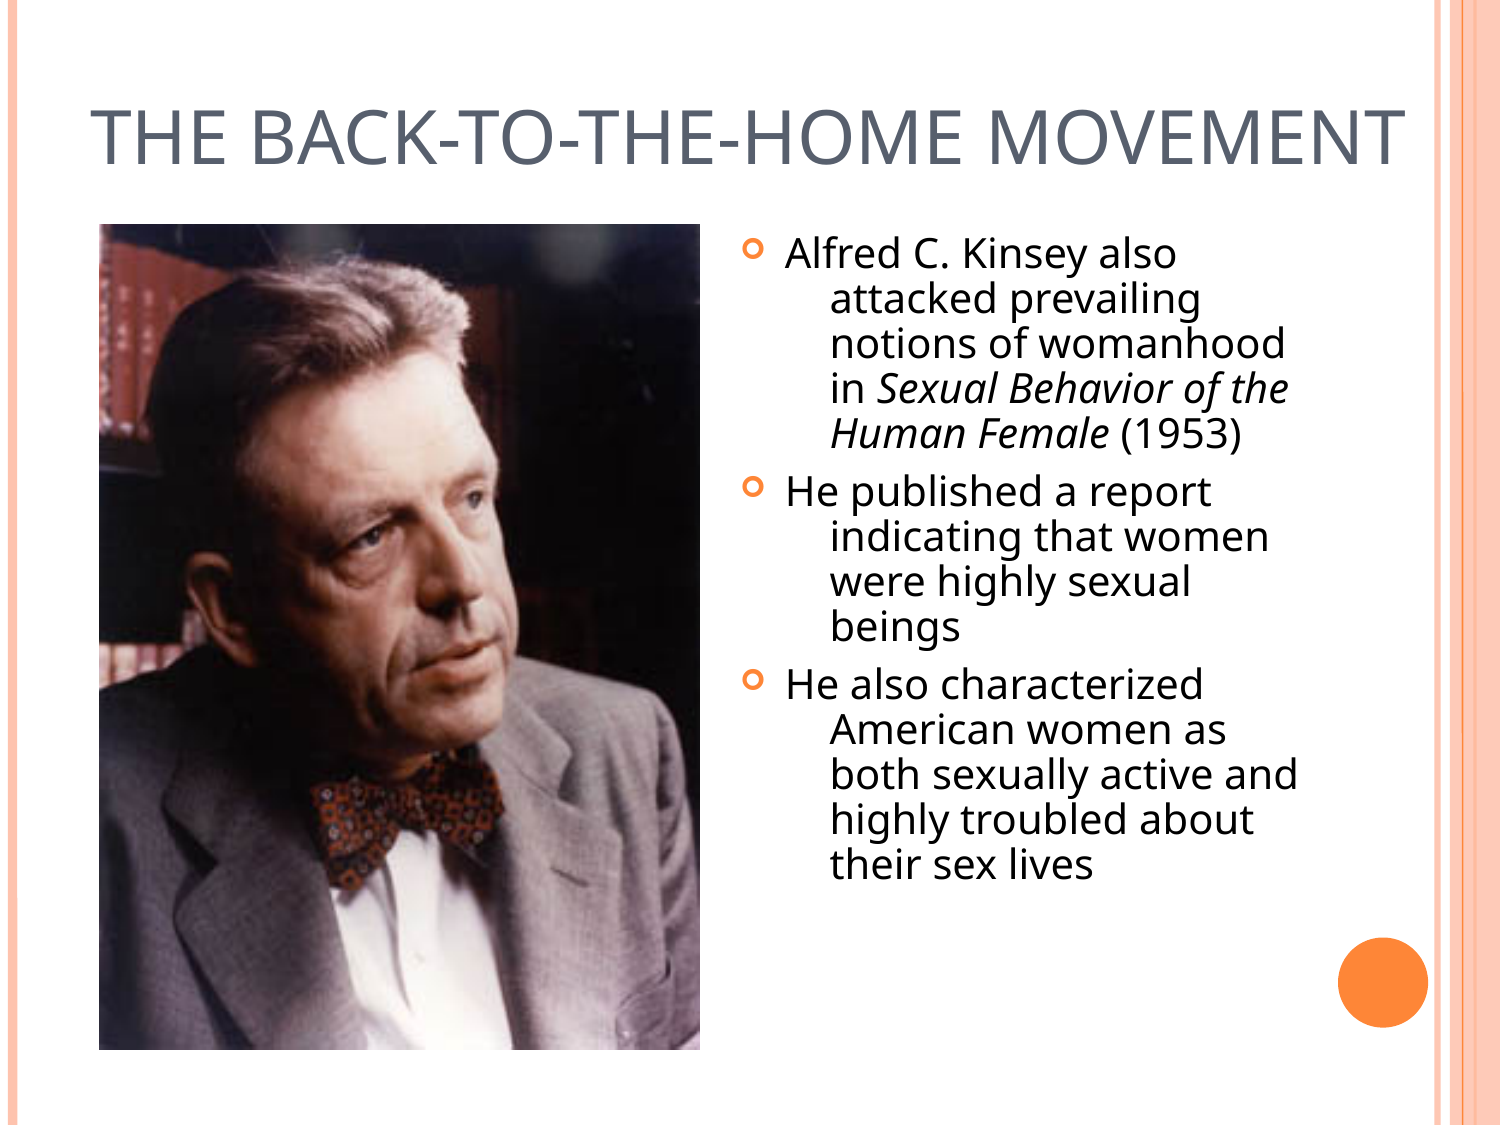

# The Back-to-the-Home Movement
Alfred C. Kinsey also attacked prevailing notions of womanhood in Sexual Behavior of the Human Female (1953)
He published a report indicating that women were highly sexual beings
He also characterized American women as both sexually active and highly troubled about their sex lives